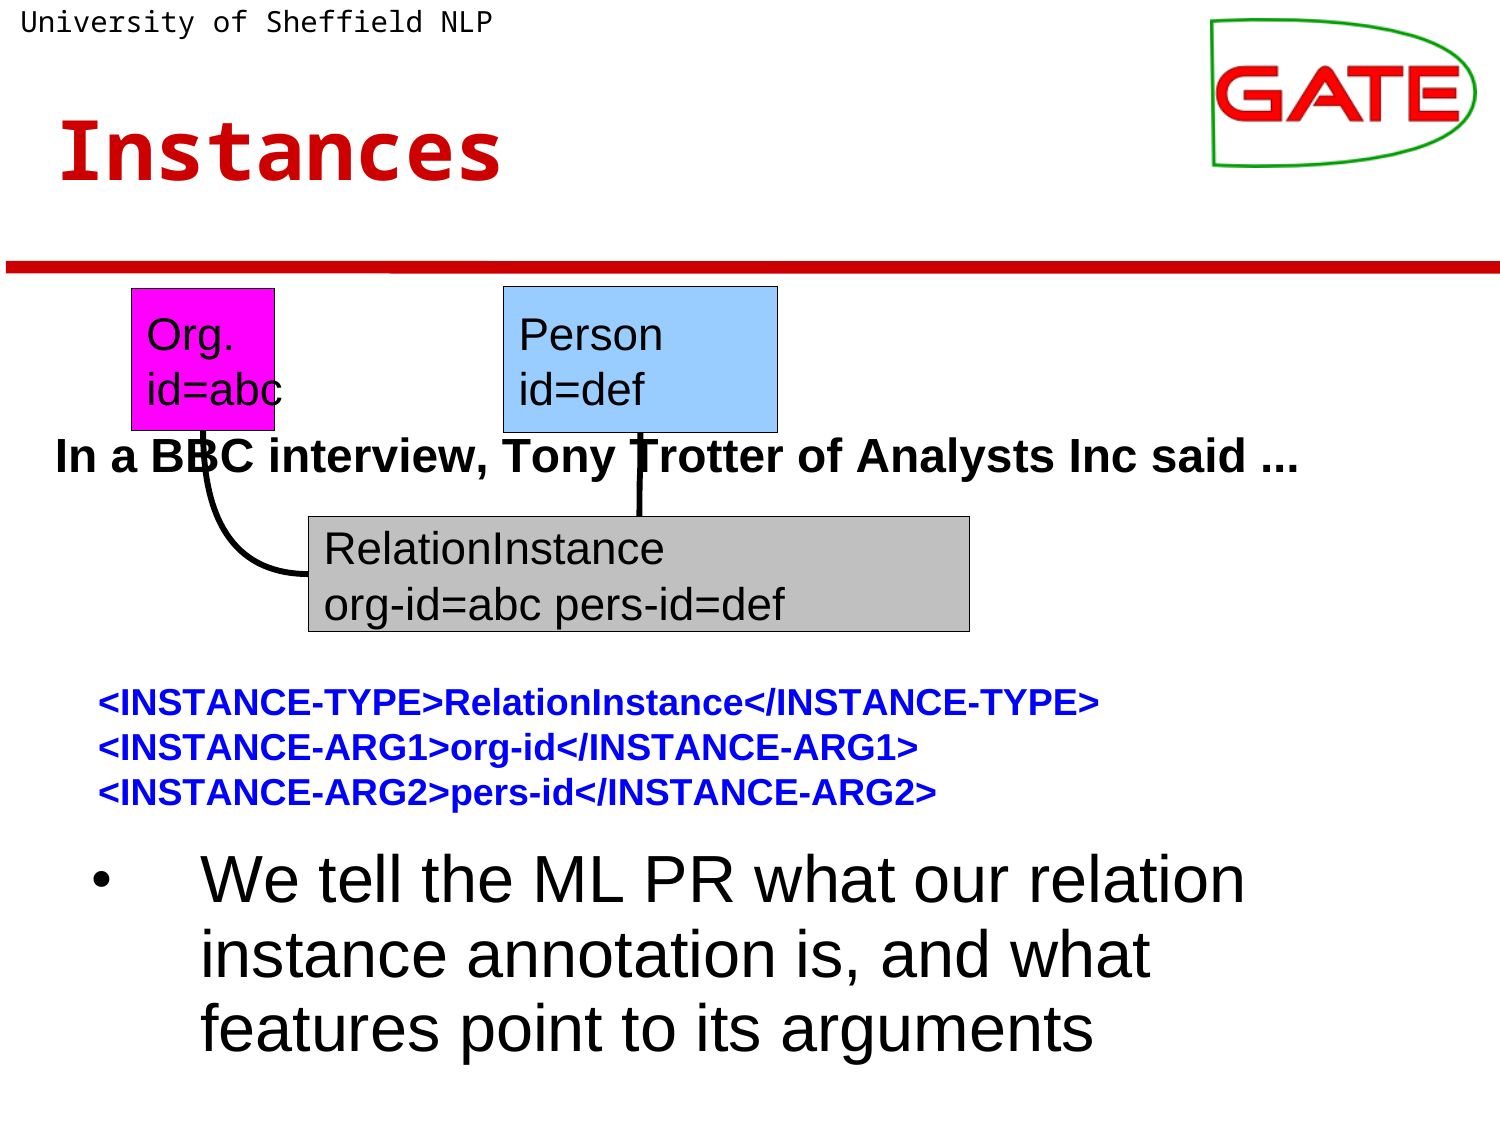

# Instances
Person
id=def
Org.
id=abc
In a BBC interview, Tony Trotter of Analysts Inc said ...
RelationInstance
org-id=abc pers-id=def
<INSTANCE-TYPE>RelationInstance</INSTANCE-TYPE>
<INSTANCE-ARG1>org-id</INSTANCE-ARG1>
<INSTANCE-ARG2>pers-id</INSTANCE-ARG2>
We tell the ML PR what our relation instance annotation is, and what features point to its arguments